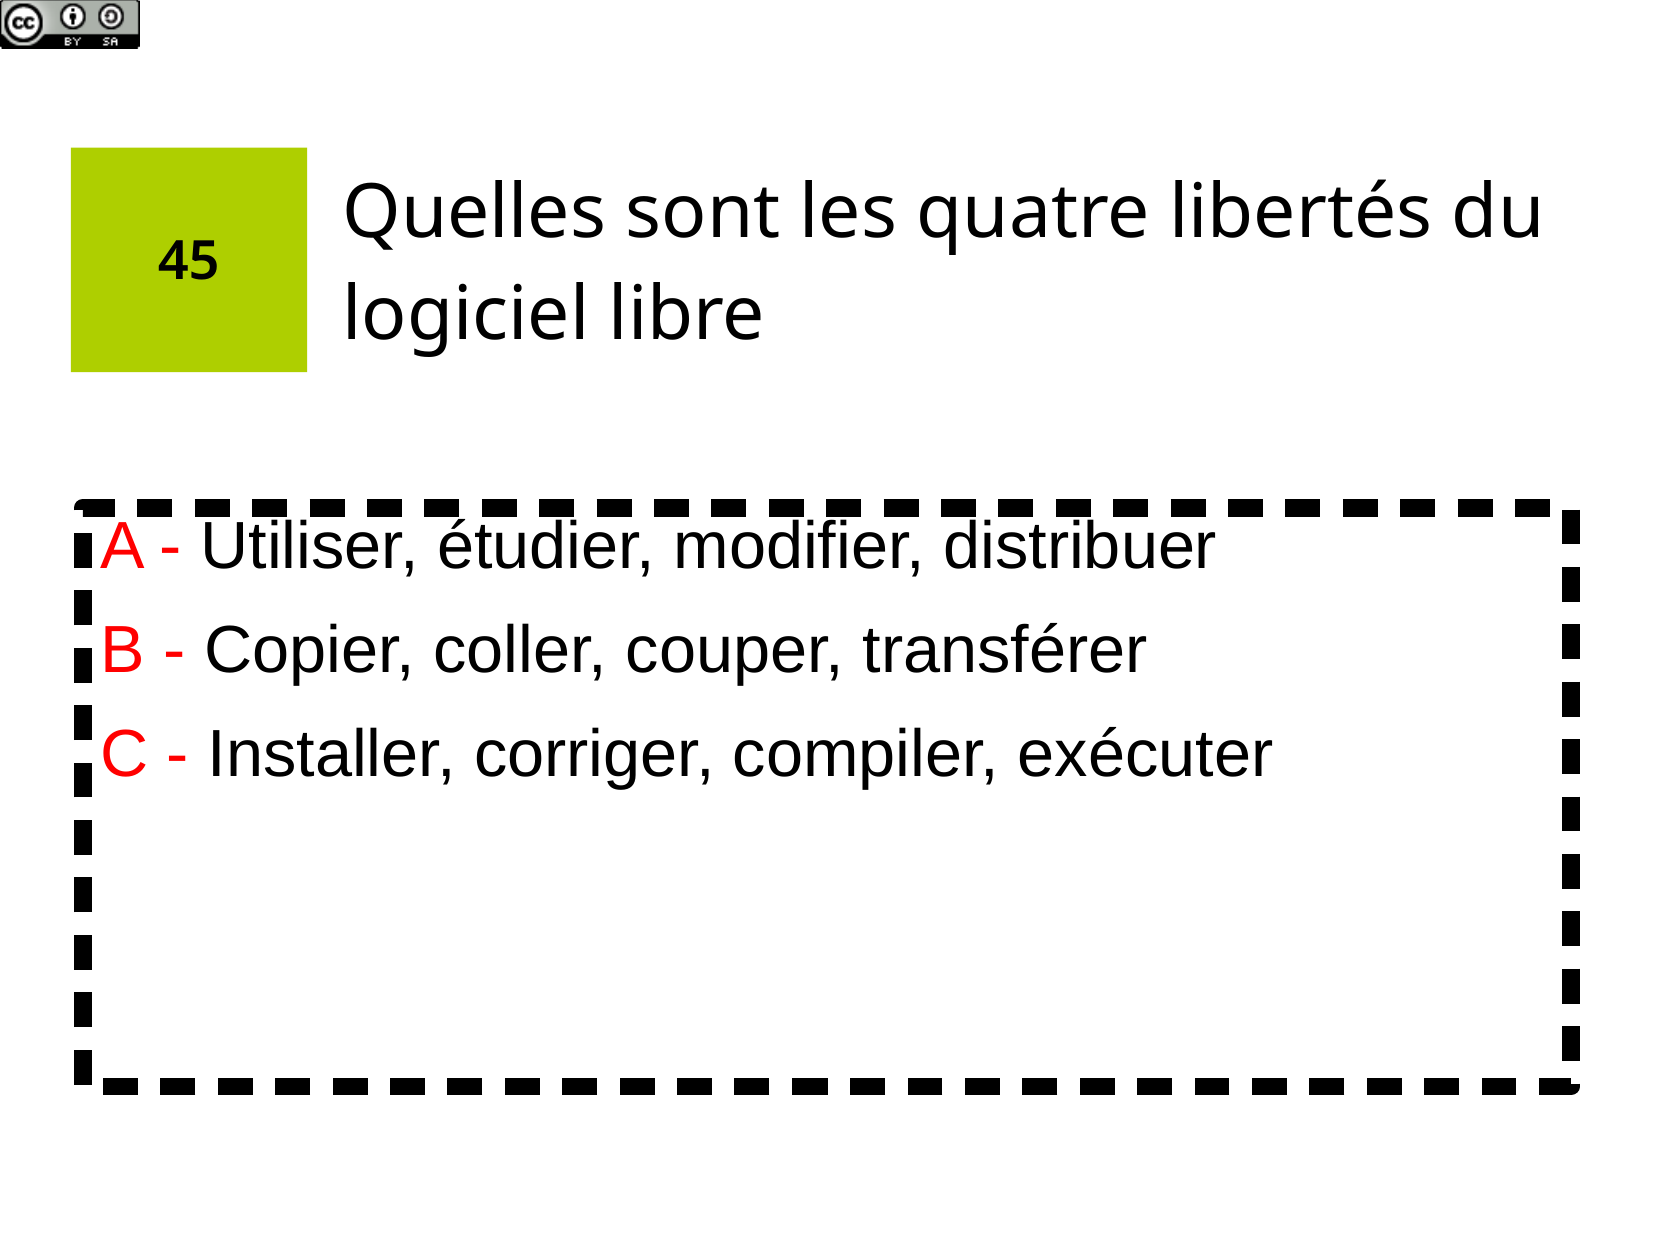

# Quelles sont les quatre libertés du logiciel libre
45
Utiliser, étudier, modifier, distribuer
Copier, coller, couper, transférer
Installer, corriger, compiler, exécuter